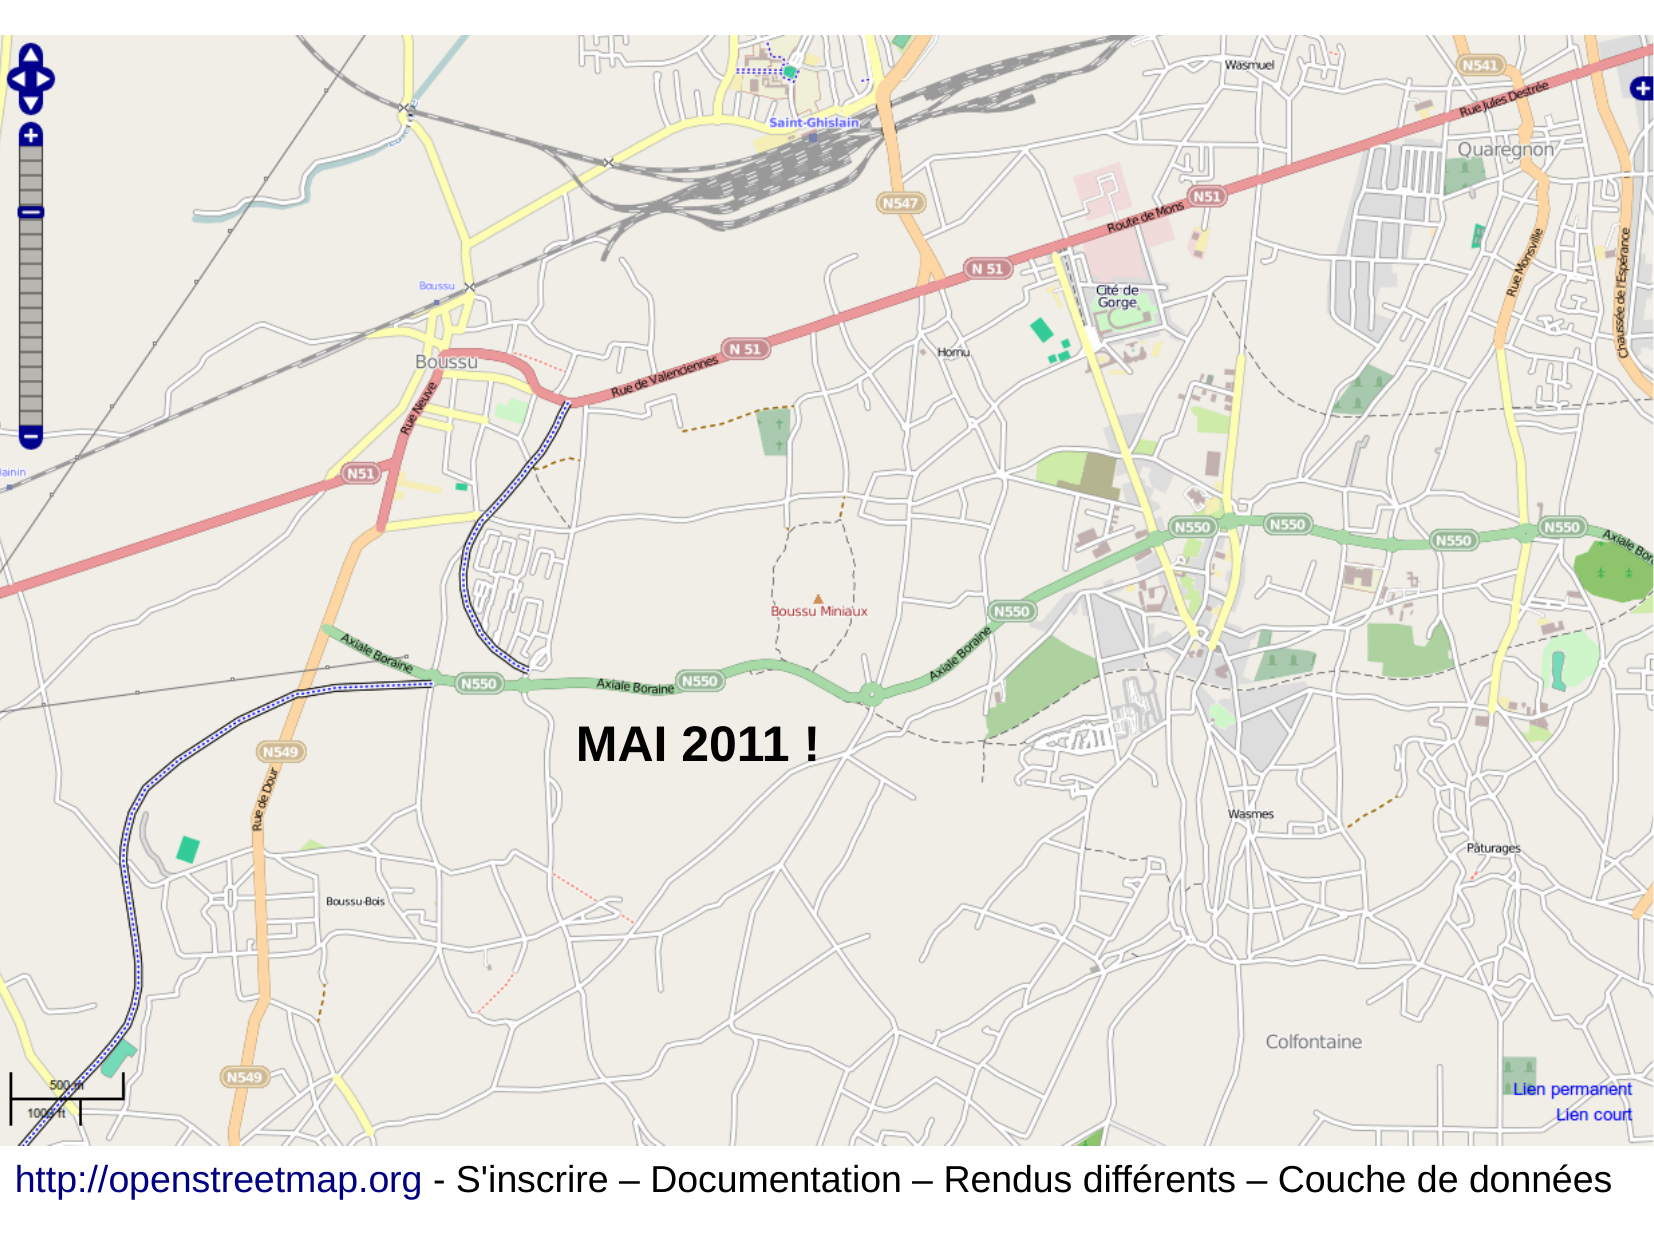

MAI 2011 !
http://openstreetmap.org - S'inscrire – Documentation – Rendus différents – Couche de données